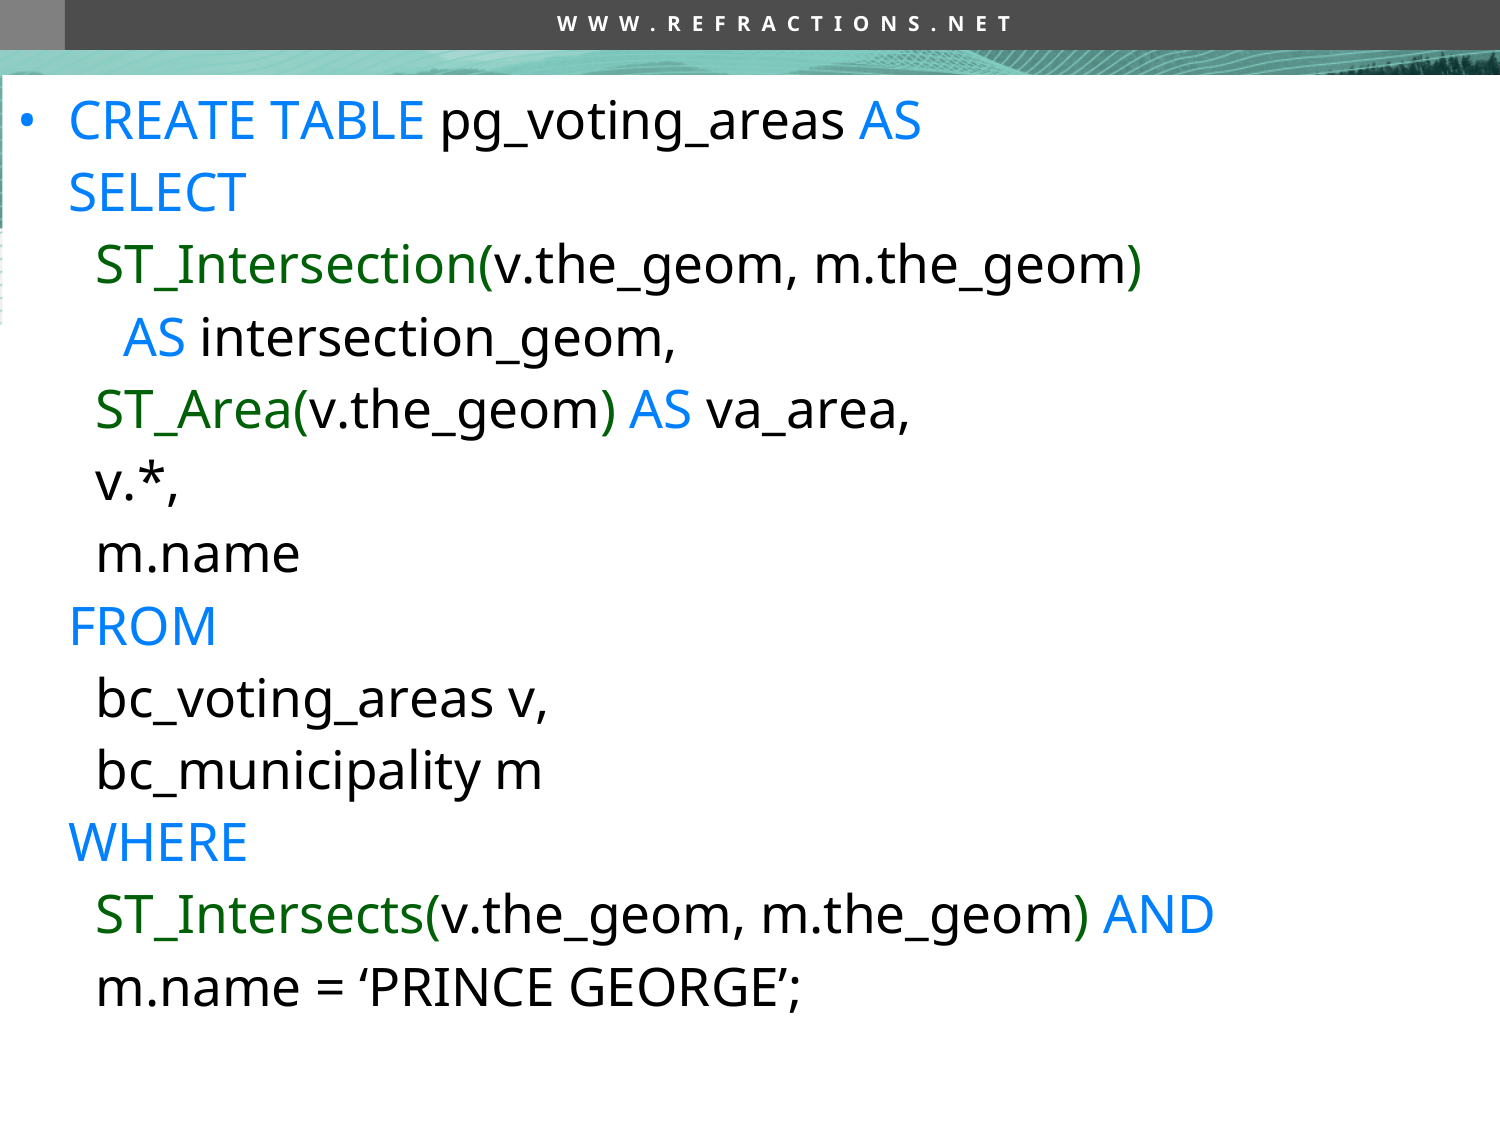

# 4.4 - Overlays
CREATE TABLE pg_voting_areas AS
SELECT
 ST_Intersection(v.the_geom, m.the_geom)
 AS intersection_geom,
 ST_Area(v.the_geom) AS va_area,
 v.*,
 m.name
FROM
 bc_voting_areas v,
 bc_municipality m
WHERE
 ST_Intersects(v.the_geom, m.the_geom) AND
 m.name = ‘PRINCE GEORGE’;